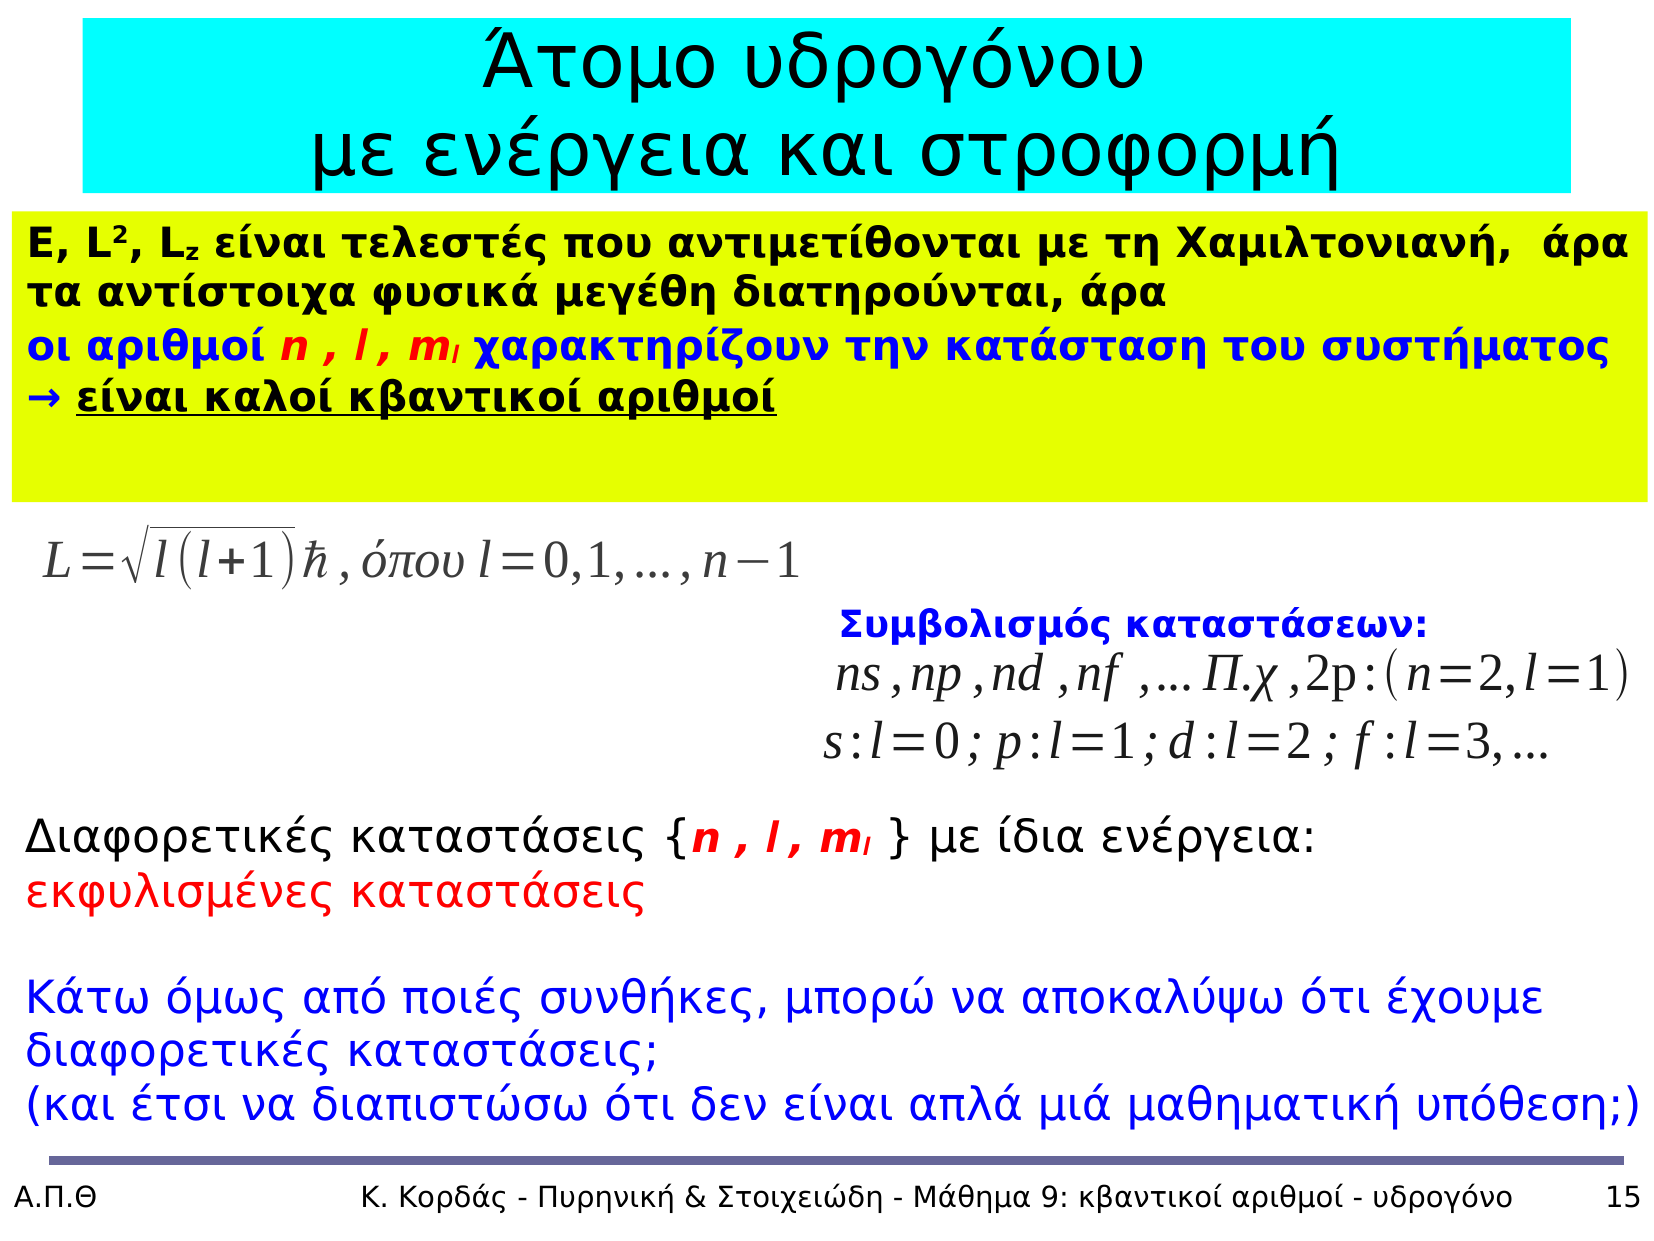

# Άτομο υδρογόνου με ενέργεια και στροφορμή
Ε, L2, Lz είναι τελεστές που αντιμετίθονται με τη Χαμιλτονιανή, άρα τα αντίστοιχα φυσικά μεγέθη διατηρούνται, άρα
οι αριθμοί n , l , ml χαρακτηρίζουν την κατάσταση του συστήματος
→ είναι καλοί κβαντικοί αριθμοί
Συμβολισμός καταστάσεων:
Διαφορετικές καταστάσεις {n , l , ml } με ίδια ενέργεια:
εκφυλισμένες καταστάσεις
Κάτω όμως από ποιές συνθήκες, μπορώ να αποκαλύψω ότι έχουμε διαφορετικές καταστάσεις;
(και έτσι να διαπιστώσω ότι δεν είναι απλά μιά μαθηματική υπόθεση;)
Α.Π.Θ
Κ. Κορδάς - Πυρηνική & Στοιχειώδη - Μάθημα 9: κβαντικοί αριθμοί - υδρογόνο
15